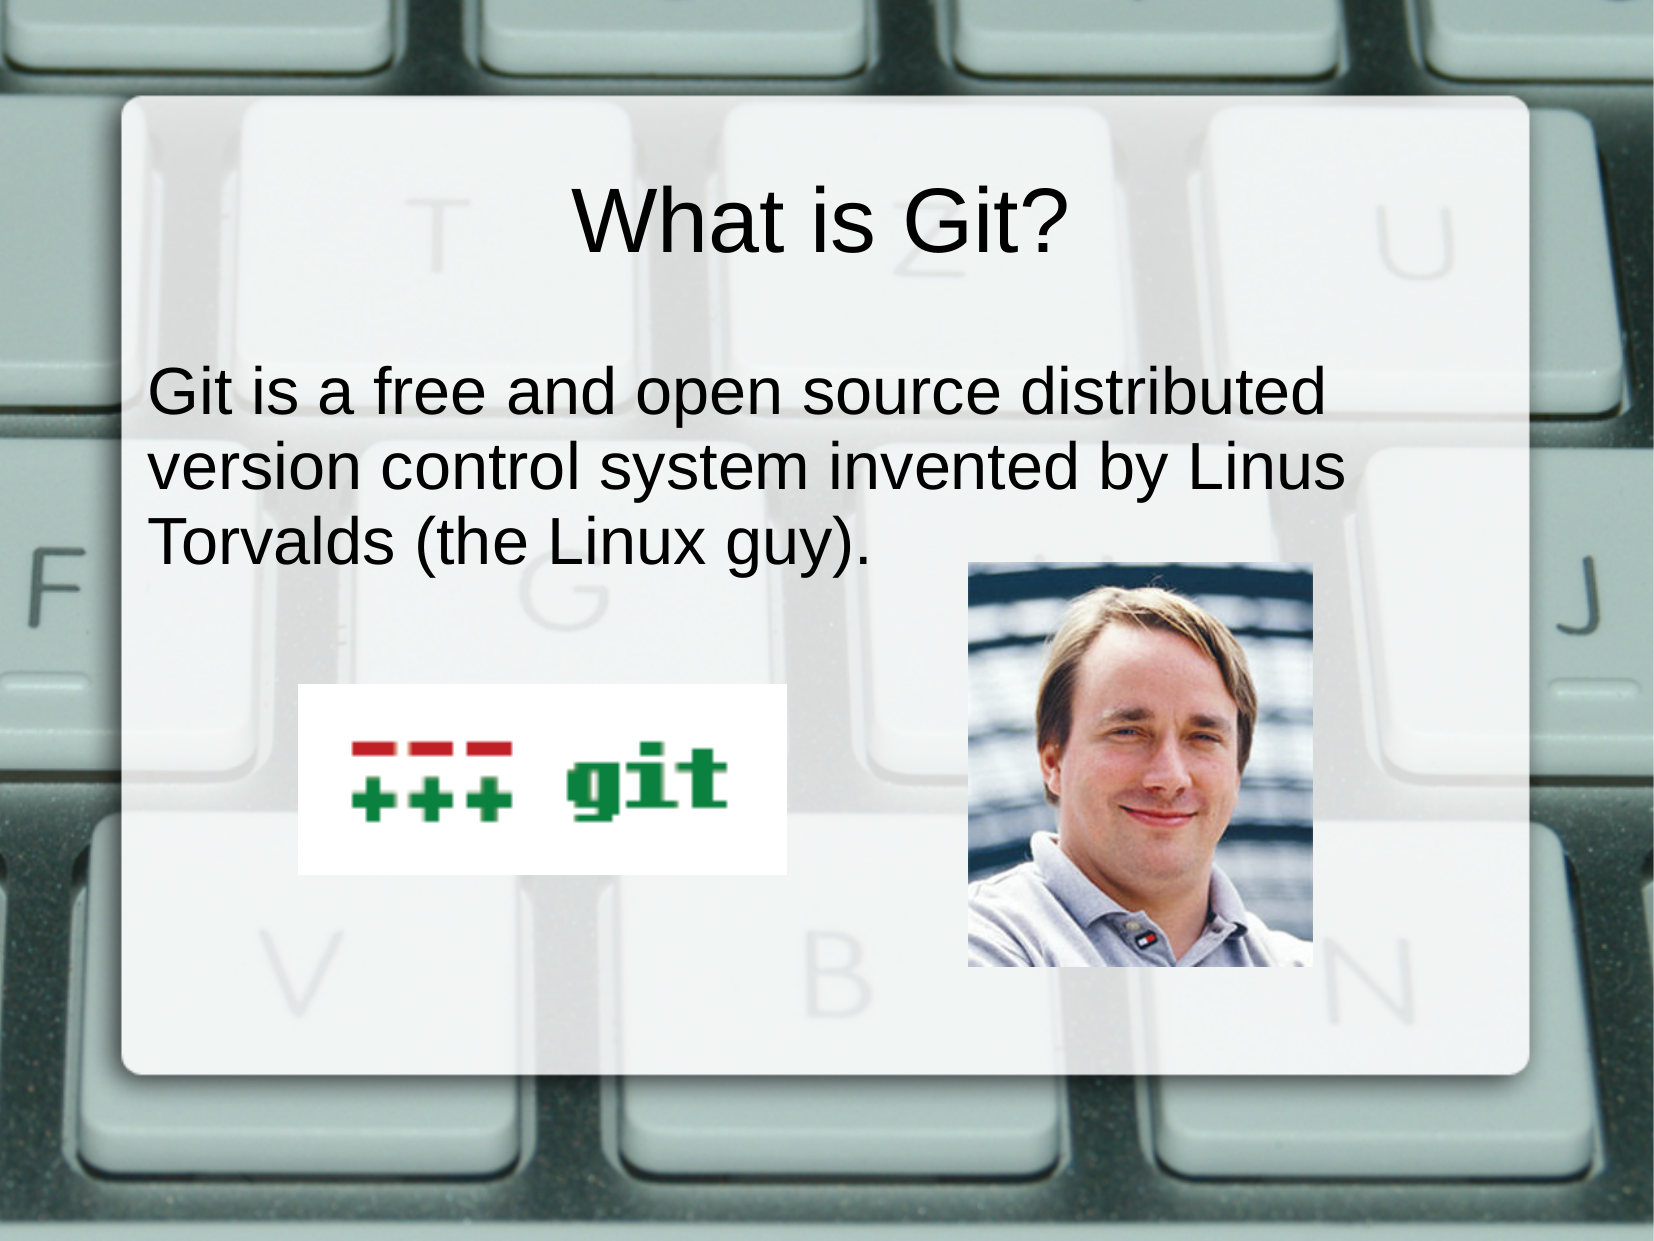

# What is Git?
Git is a free and open source distributed version control system invented by Linus Torvalds (the Linux guy).